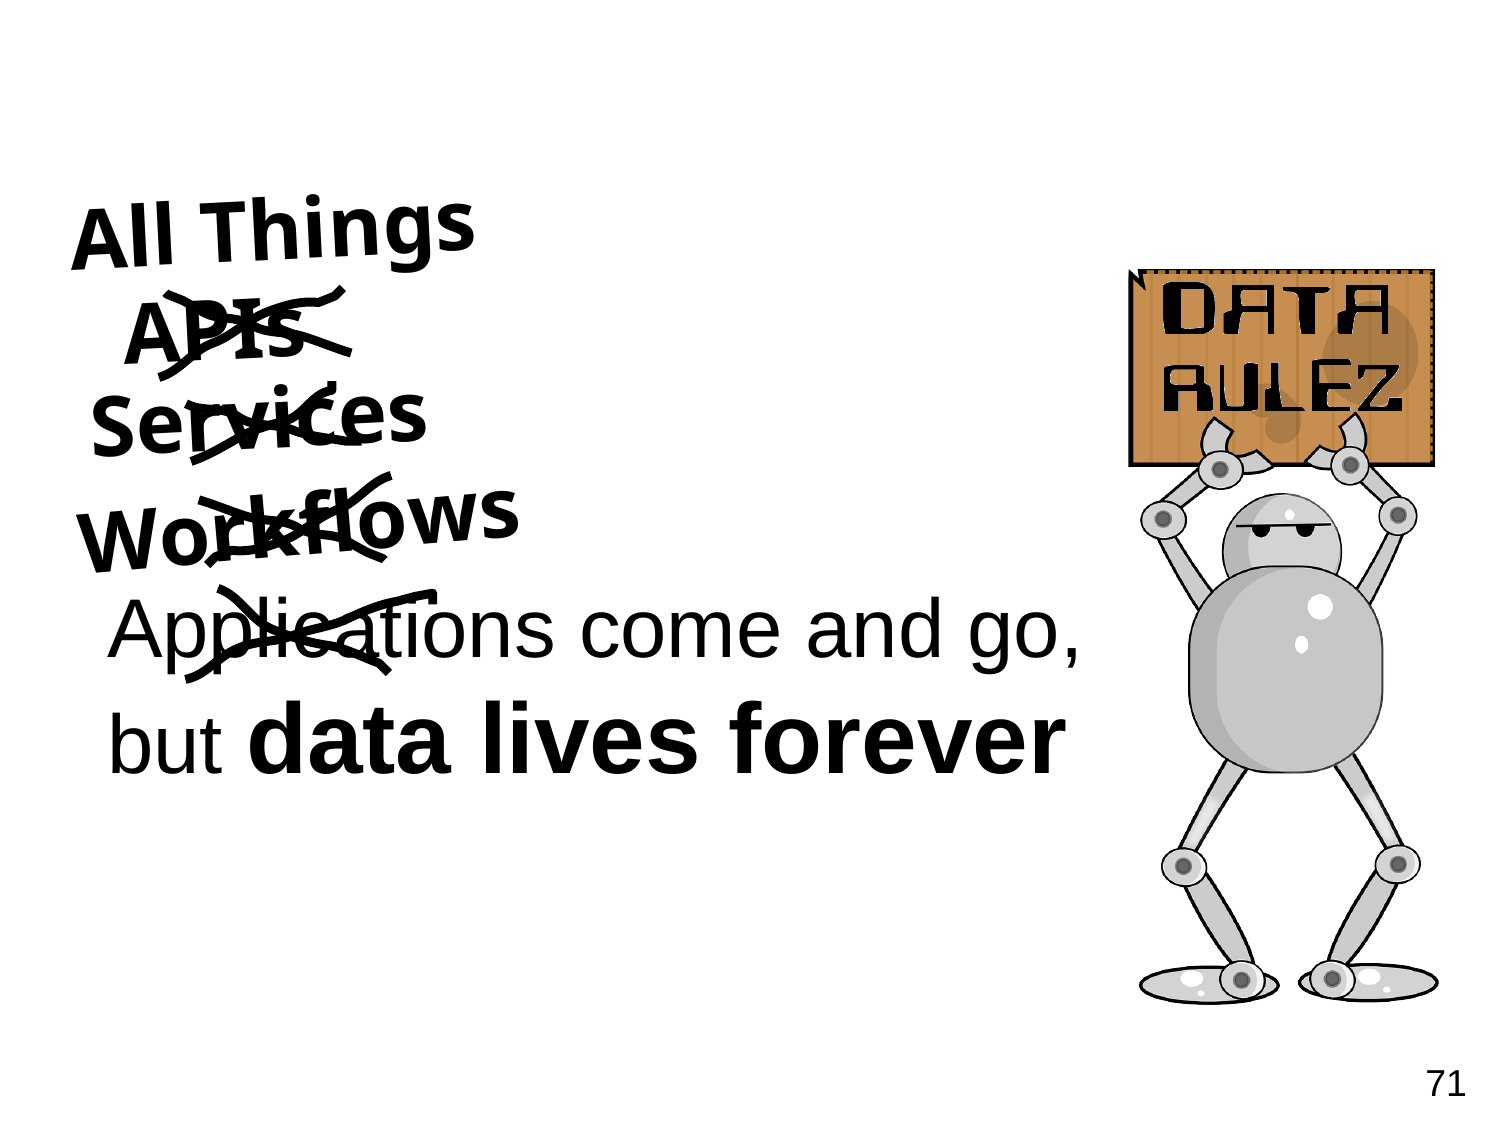

All Things
APIs
Services
Workflows
Applications come and go,
but data lives forever
71